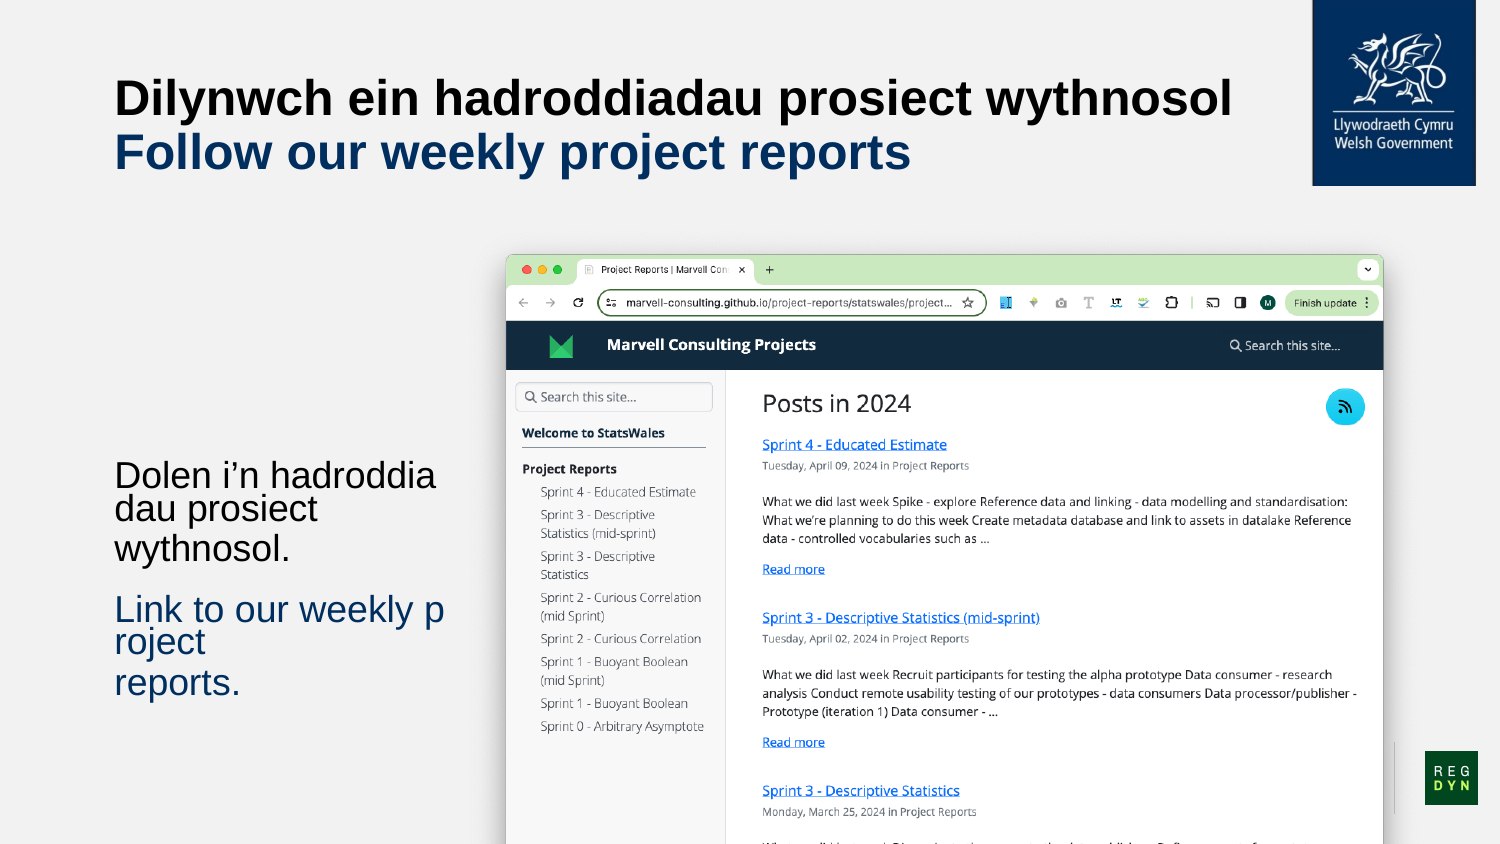

Dilynwch ein hadroddiadau prosiect wythnosol
Follow our weekly project reports
# Dolen i’n hadroddiadau prosiectwythnosol.
Link to our weekly projectreports.